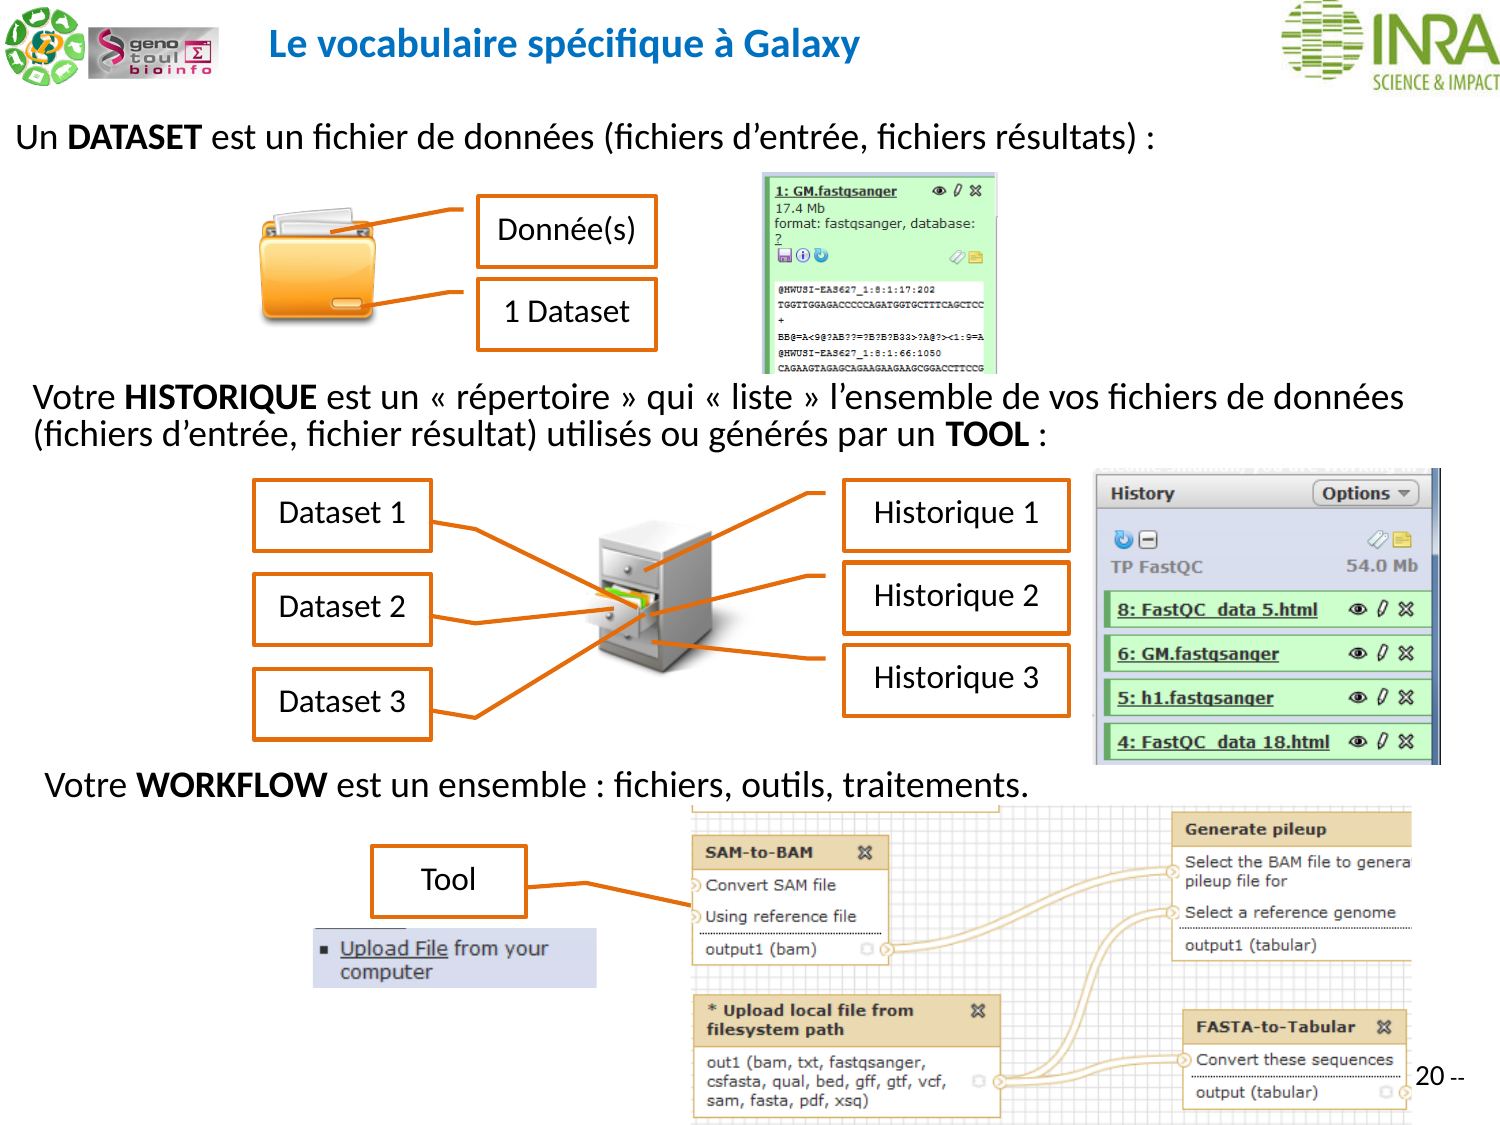

Le vocabulaire spécifique à Galaxy
Un DATASET est un fichier de données (fichiers d’entrée, fichiers résultats) :
Donnée(s)
1 Dataset
Votre HISTORIQUE est un « répertoire » qui « liste » l’ensemble de vos fichiers de données (fichiers d’entrée, fichier résultat) utilisés ou générés par un TOOL :
Historique 1
Dataset 1
Historique 2
Dataset 2
Historique 3
Dataset 3
Votre WORKFLOW est un ensemble : fichiers, outils, traitements.
Tool